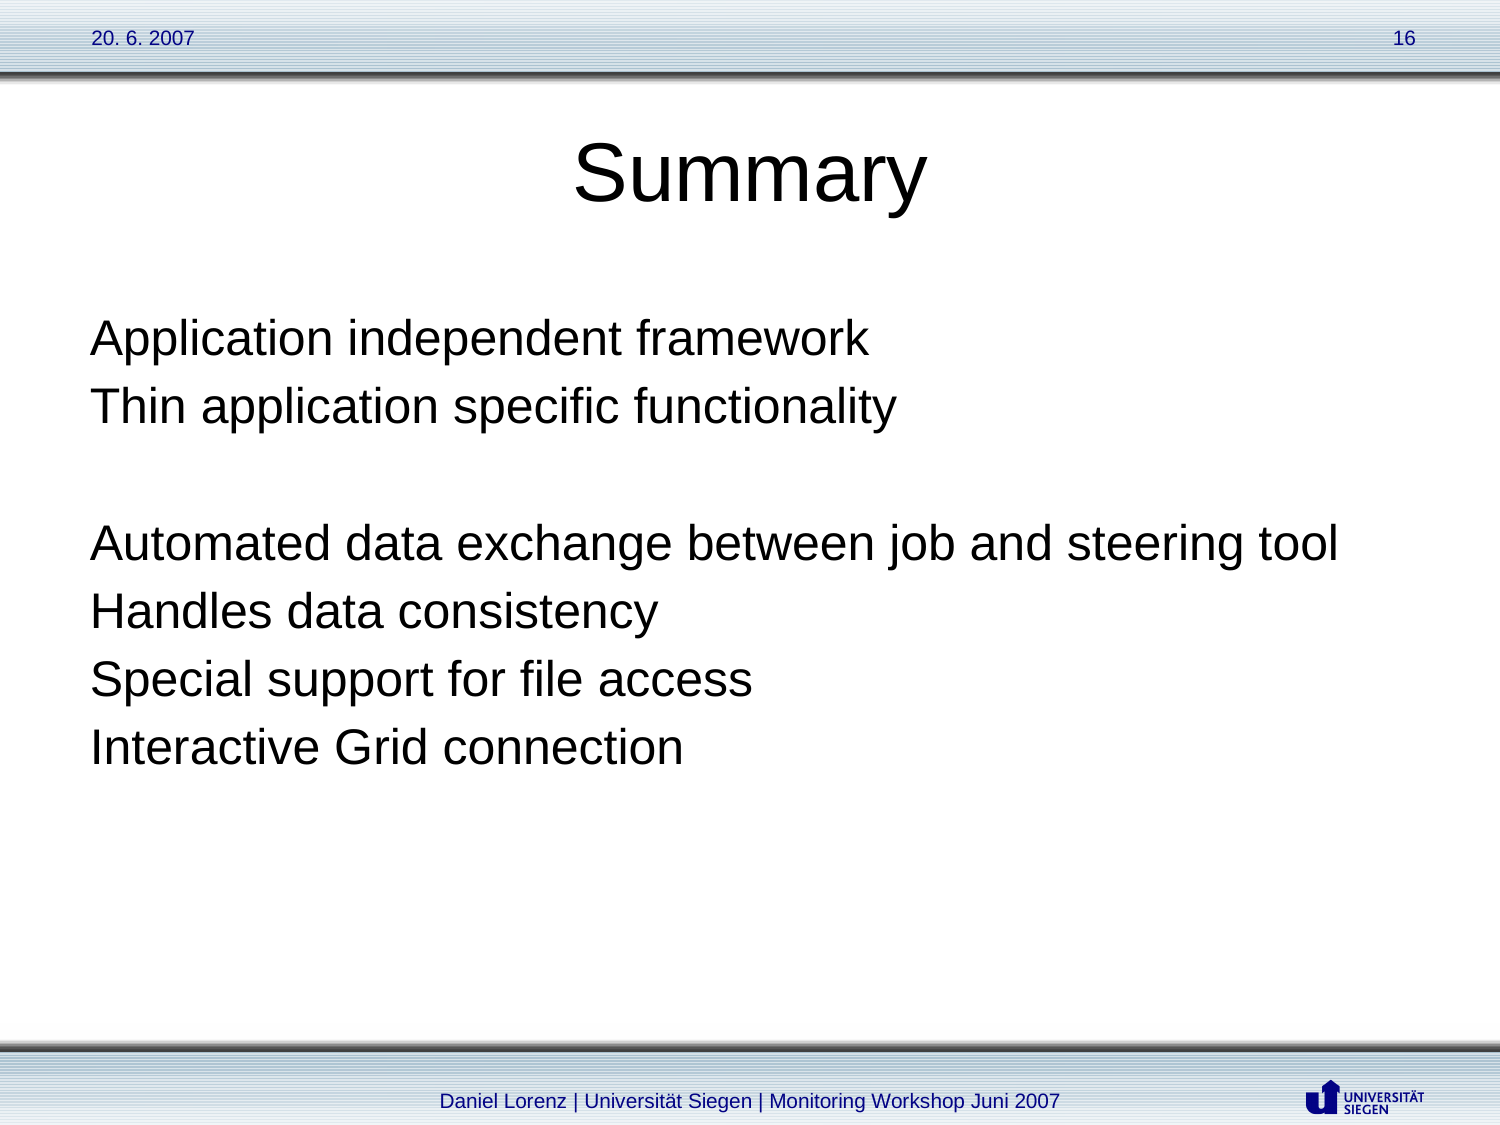

16
20. 6. 2007
# Summary
Application independent framework
Thin application specific functionality
Automated data exchange between job and steering tool
Handles data consistency
Special support for file access
Interactive Grid connection
Daniel Lorenz | Universität Siegen | Monitoring Workshop Juni 2007